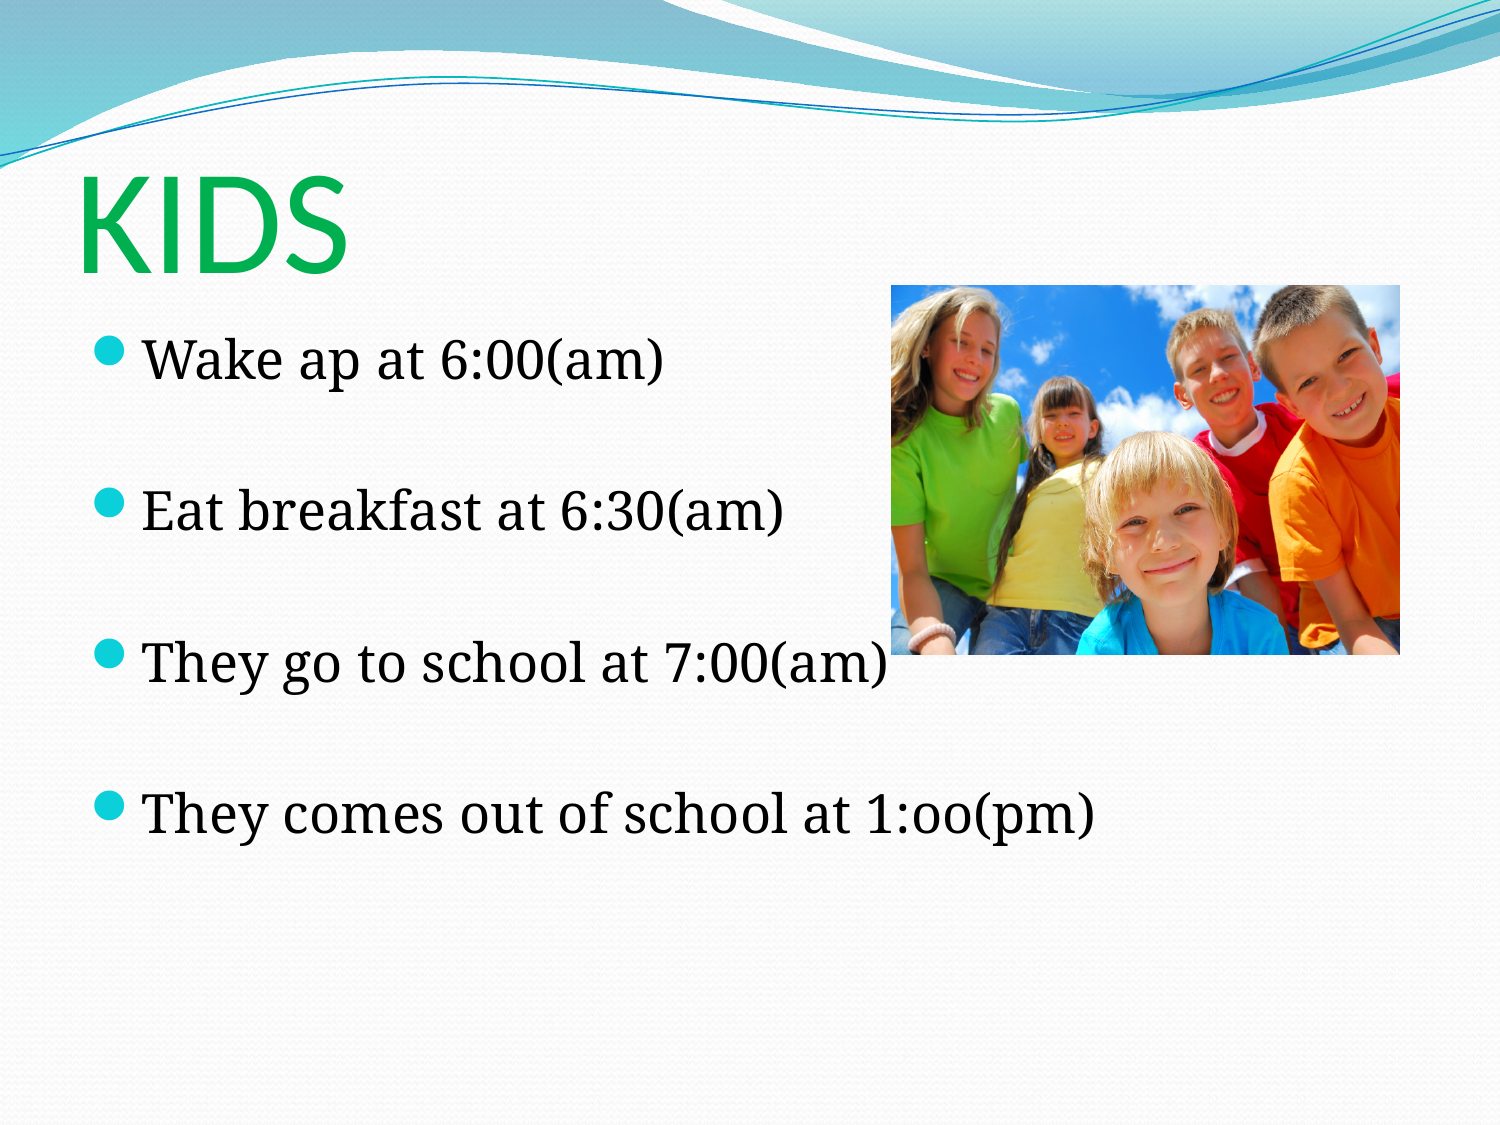

# KIDS
Wake ap at 6:00(am)
Eat breakfast at 6:30(am)
They go to school at 7:00(am)
They comes out of school at 1:oo(pm)